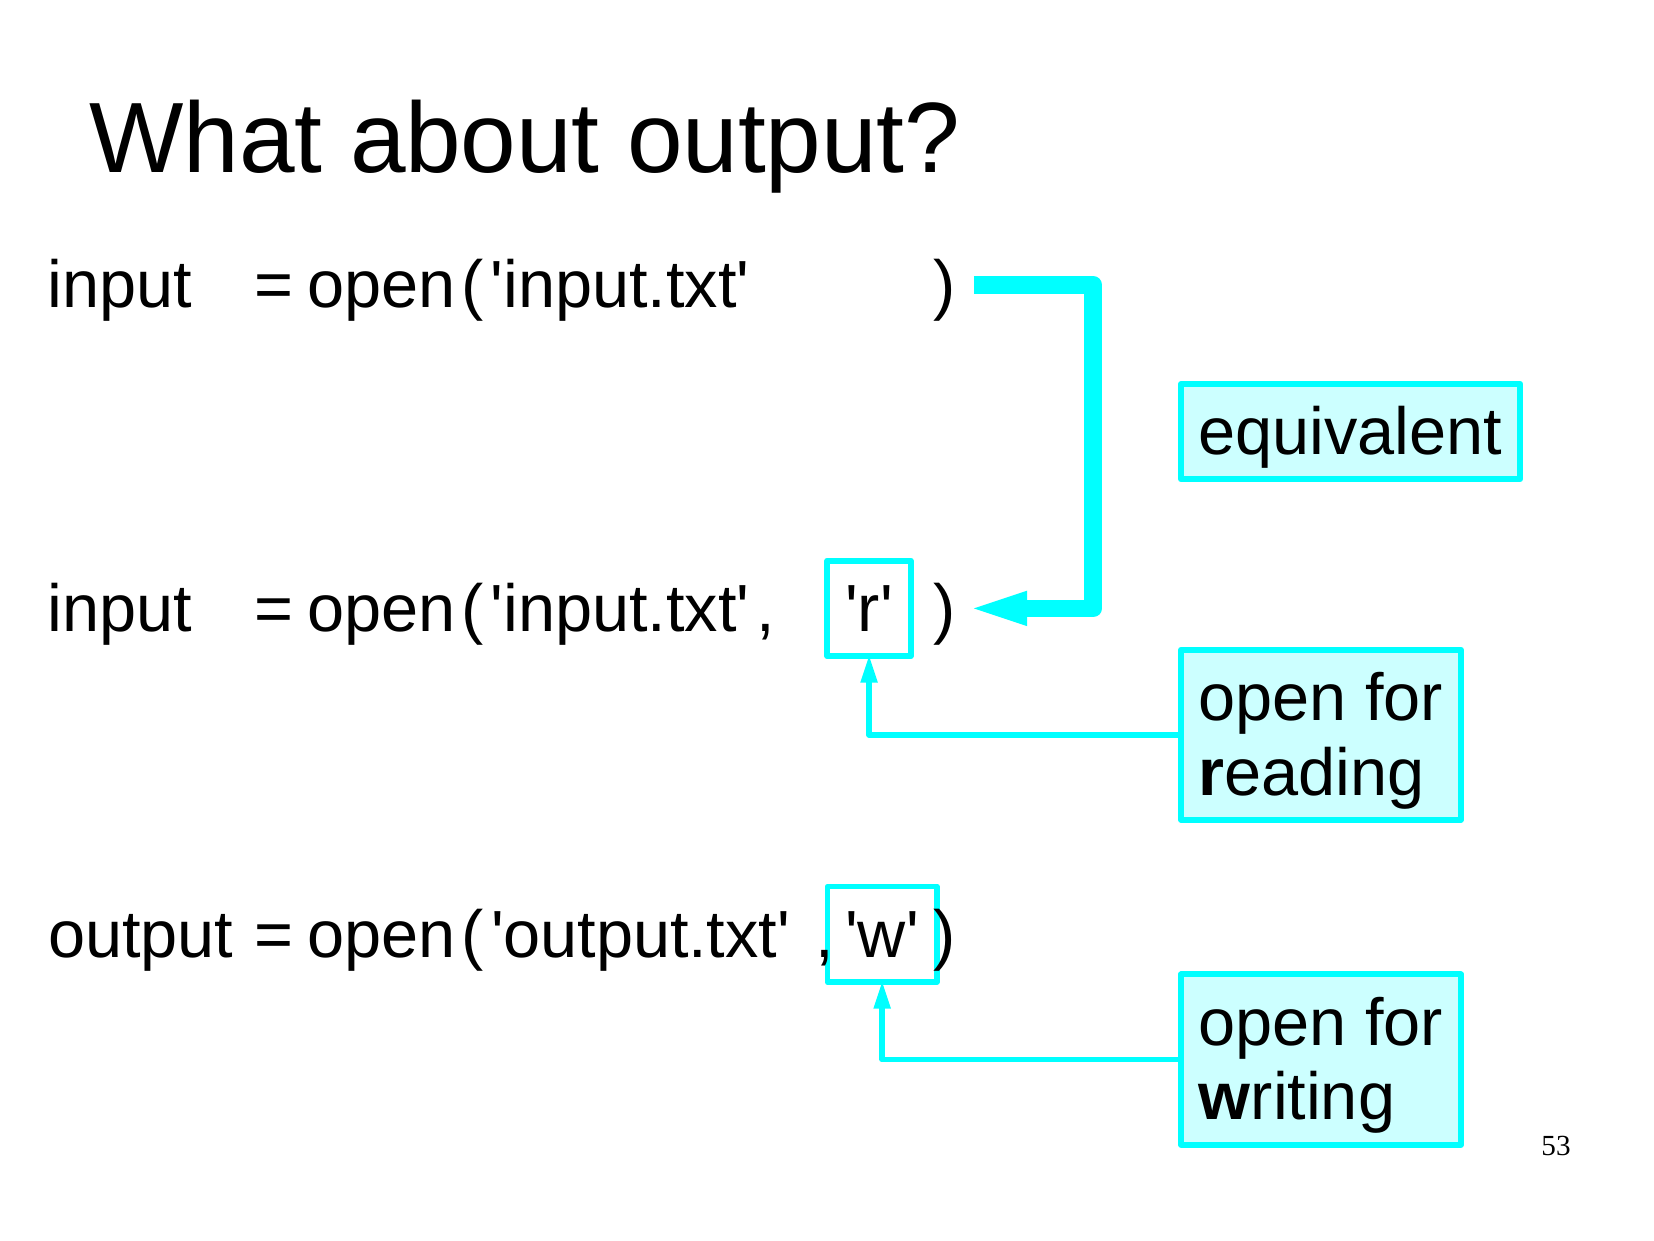

What about output?
input
=
open
(
'input.txt'
)
equivalent
'r'
input
=
open
(
'input.txt'
,
)
open for
reading
'w'
output
=
open
(
'output.txt'
,
)
open for
writing
53